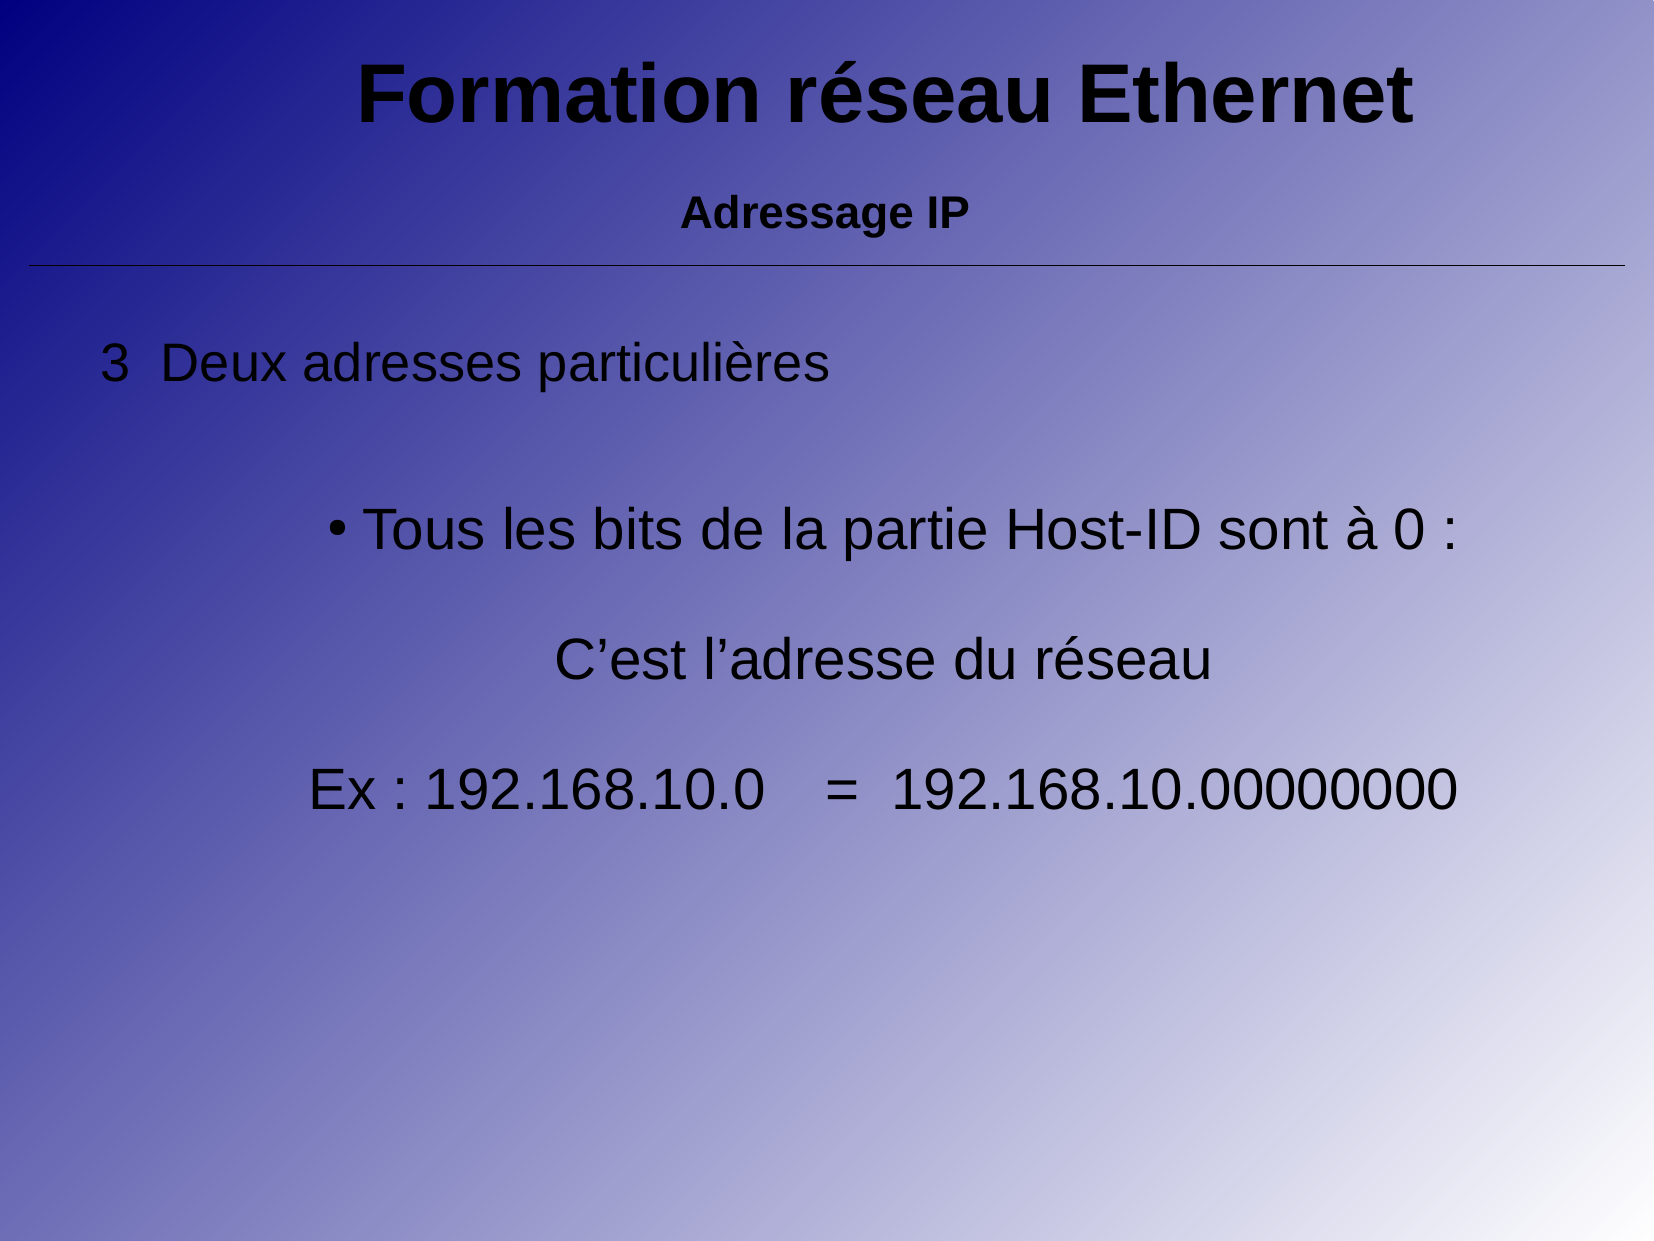

Formation réseau Ethernet
Adressage IP
3 Deux adresses particulières
Tous les bits de la partie Host-ID sont à 0 :
C’est l’adresse du réseau
Ex : 192.168.10.0	= 192.168.10.00000000